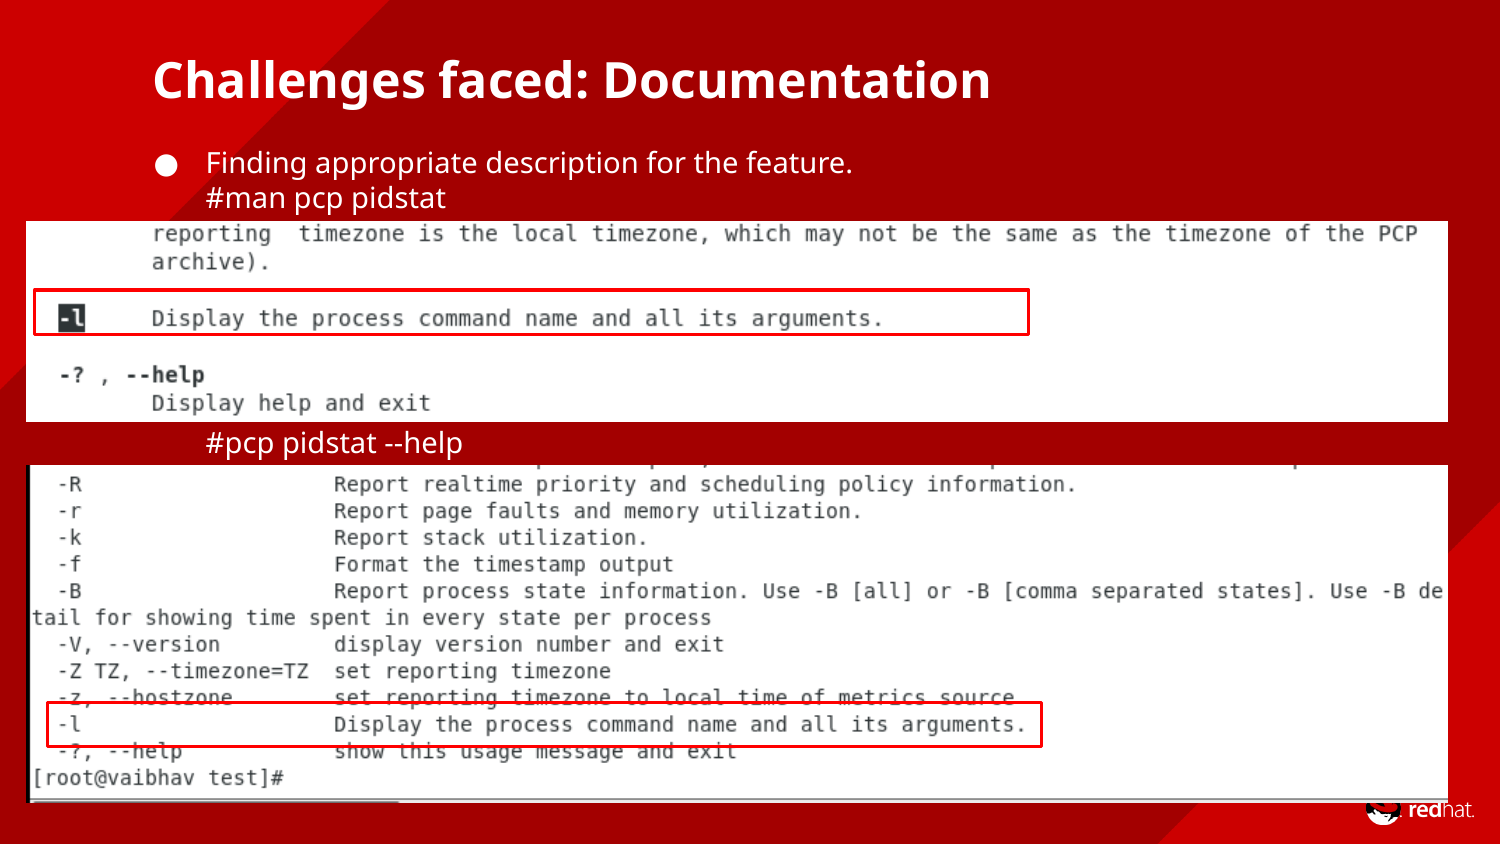

# Challenges faced: Documentation
Finding appropriate description for the feature.
#man pcp pidstat
#pcp pidstat --help